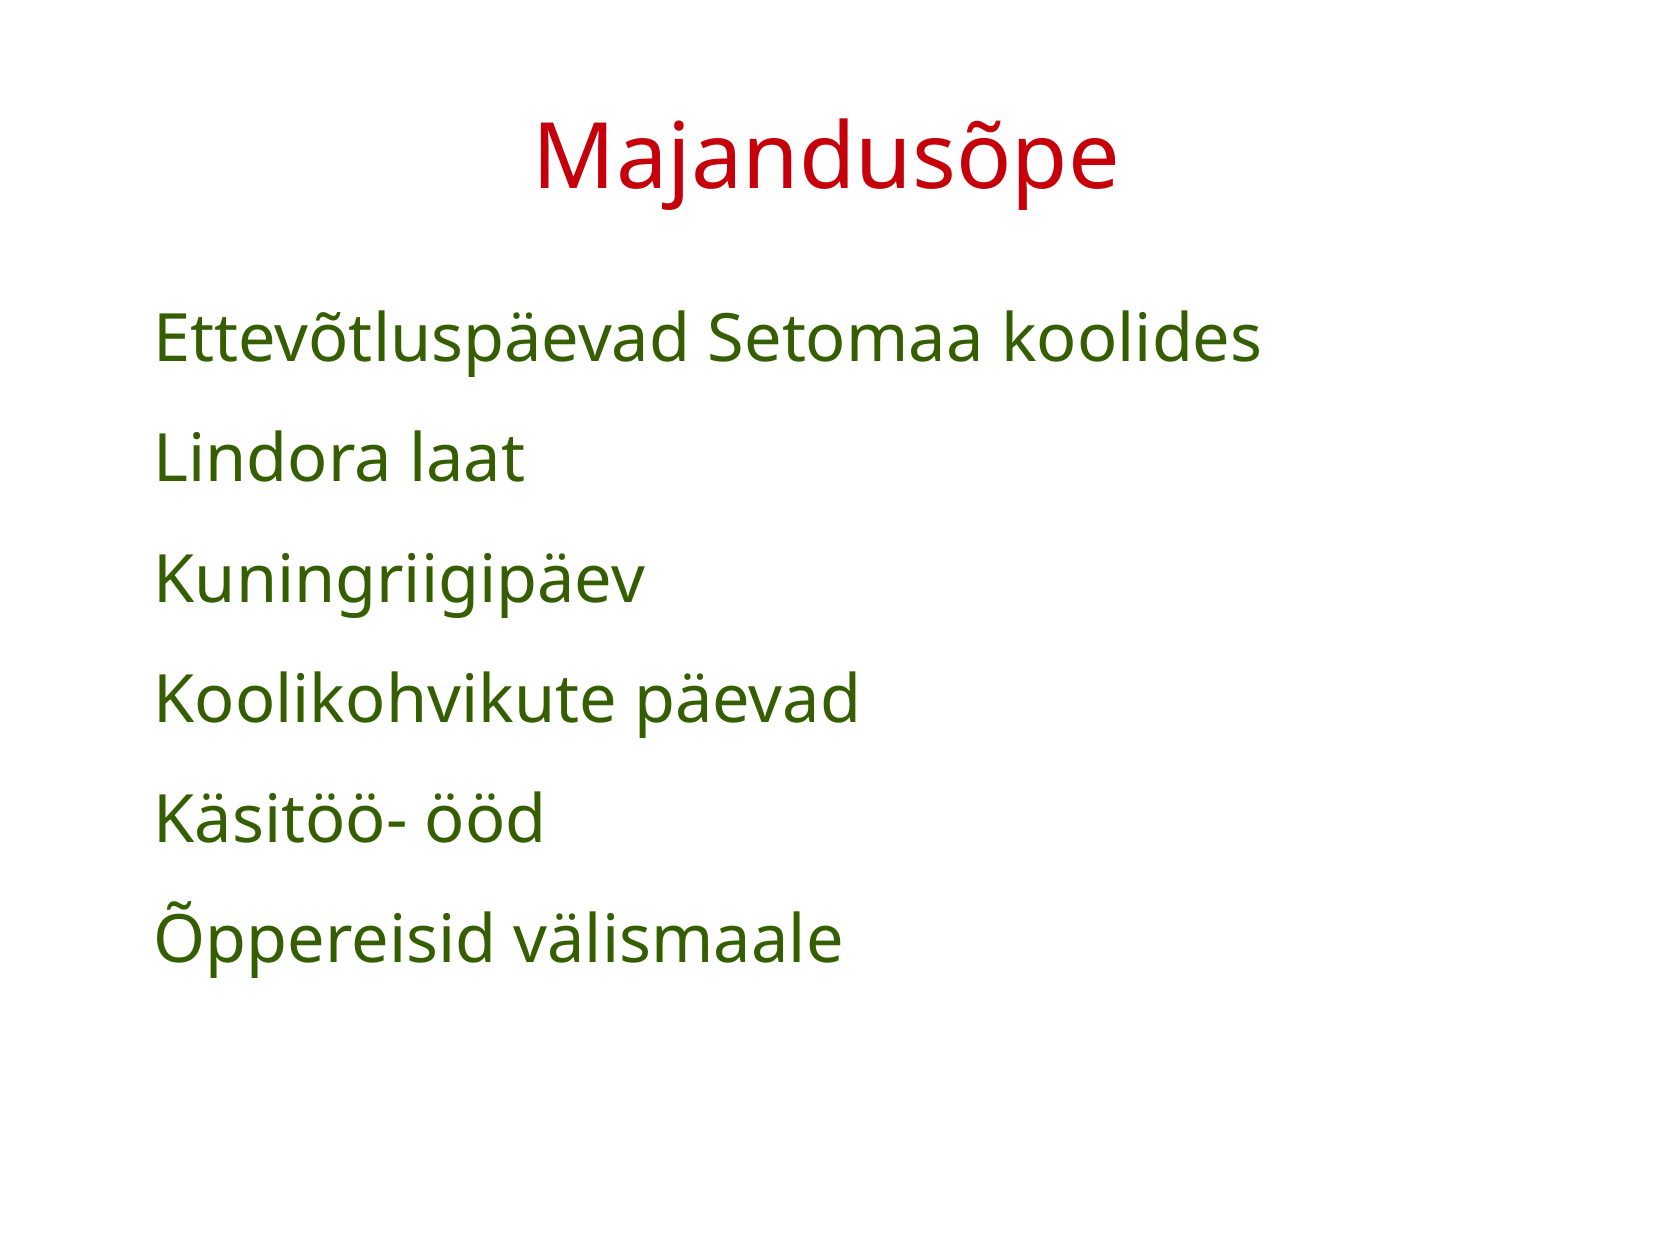

# Majandusõpe
Ettevõtluspäevad Setomaa koolides
Lindora laat
Kuningriigipäev
Koolikohvikute päevad
Käsitöö- ööd
Õppereisid välismaale